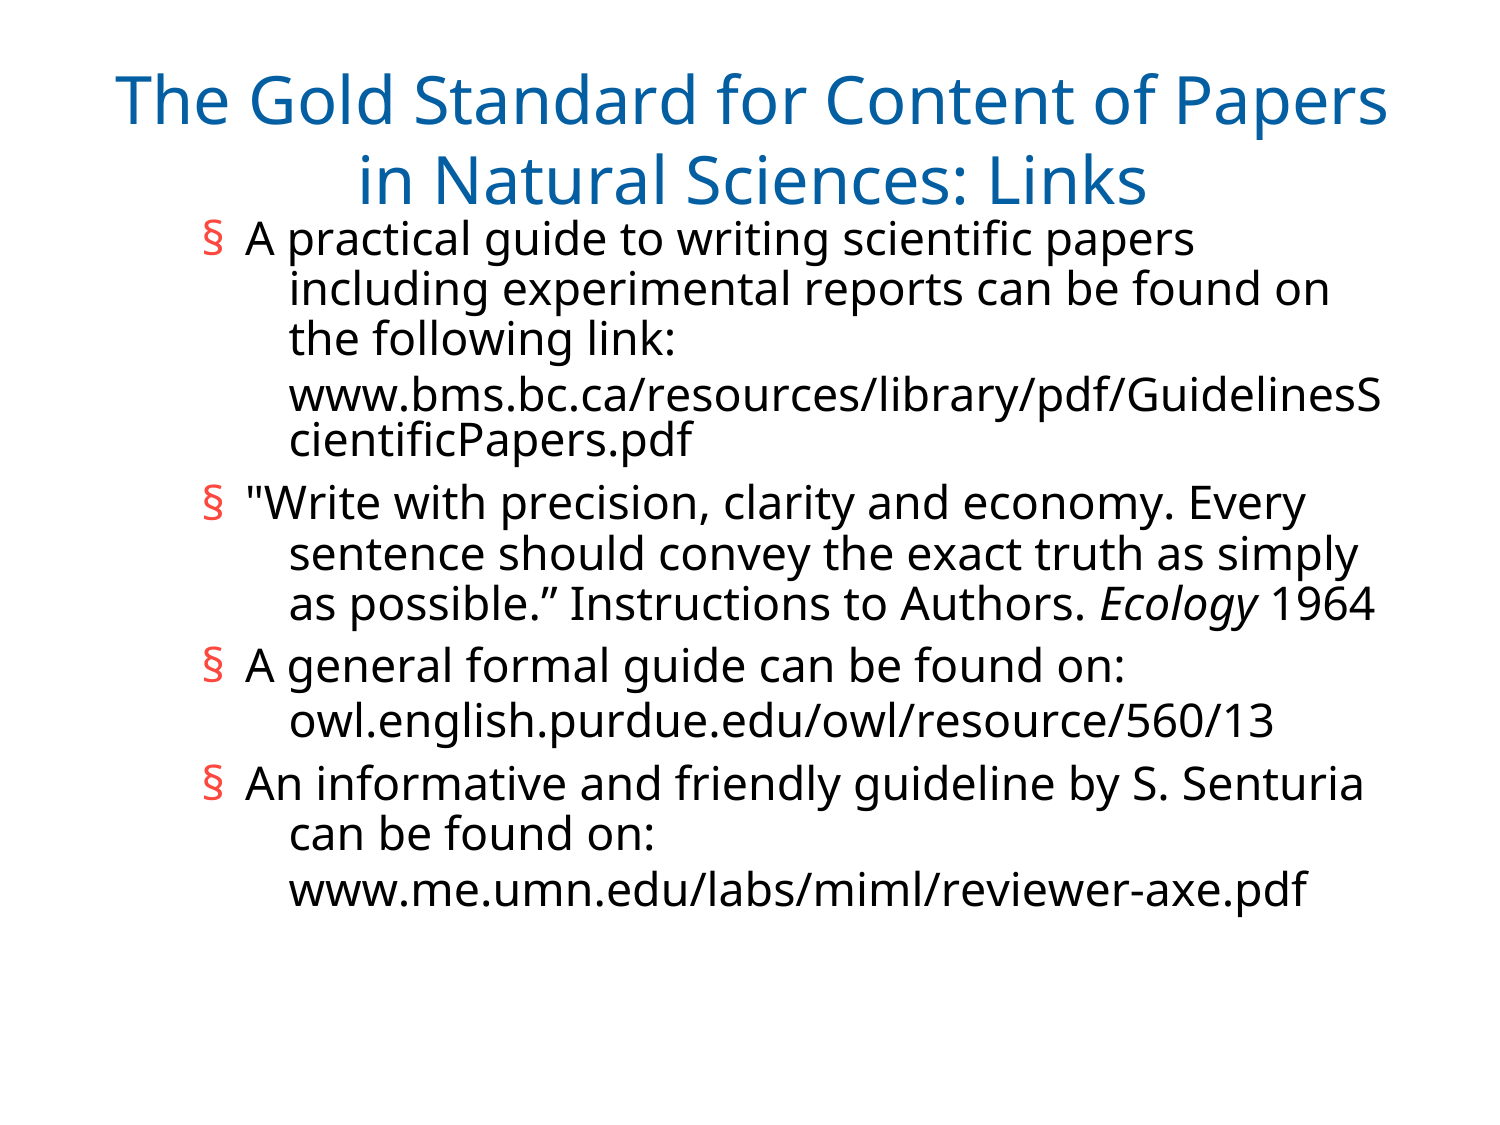

# The Gold Standard for Content of Papers in Natural Sciences: Links
A practical guide to writing scientific papers including experimental reports can be found on the following link:
www.bms.bc.ca/resources/library/pdf/GuidelinesScientificPapers.pdf
"Write with precision, clarity and economy. Every sentence should convey the exact truth as simply as possible.” Instructions to Authors. Ecology 1964
A general formal guide can be found on:
owl.english.purdue.edu/owl/resource/560/13
An informative and friendly guideline by S. Senturia can be found on:
www.me.umn.edu/labs/miml/reviewer-axe.pdf